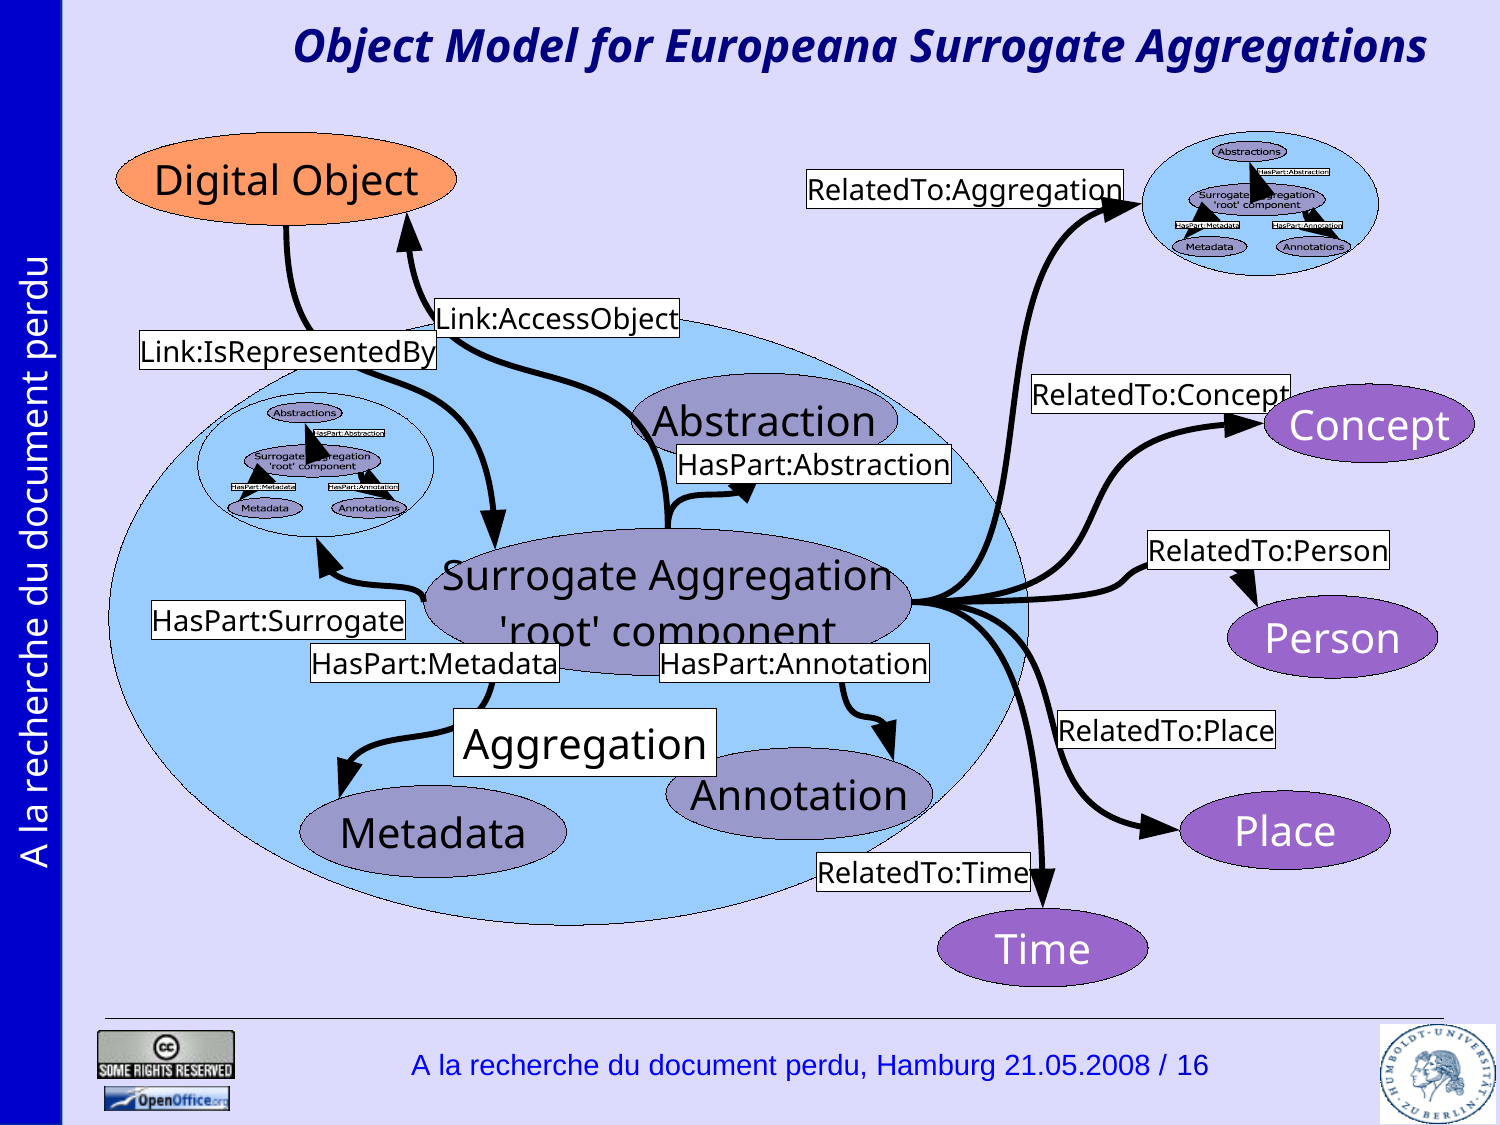

# Object Model for Europeana Surrogate Aggregations
RelatedTo:Aggregation
Digital Object
Link:AccessObject
Link:IsRepresentedBy
Abstraction
HasPart:Abstraction
RelatedTo:Concept
Concept
HasPart:Surrogate
Surrogate Aggregation
'root' component
RelatedTo:Person
Person
RelatedTo:Time
Time
RelatedTo:Place
Place
HasPart:Metadata
Metadata
HasPart:Annotation
Annotation
Aggregation